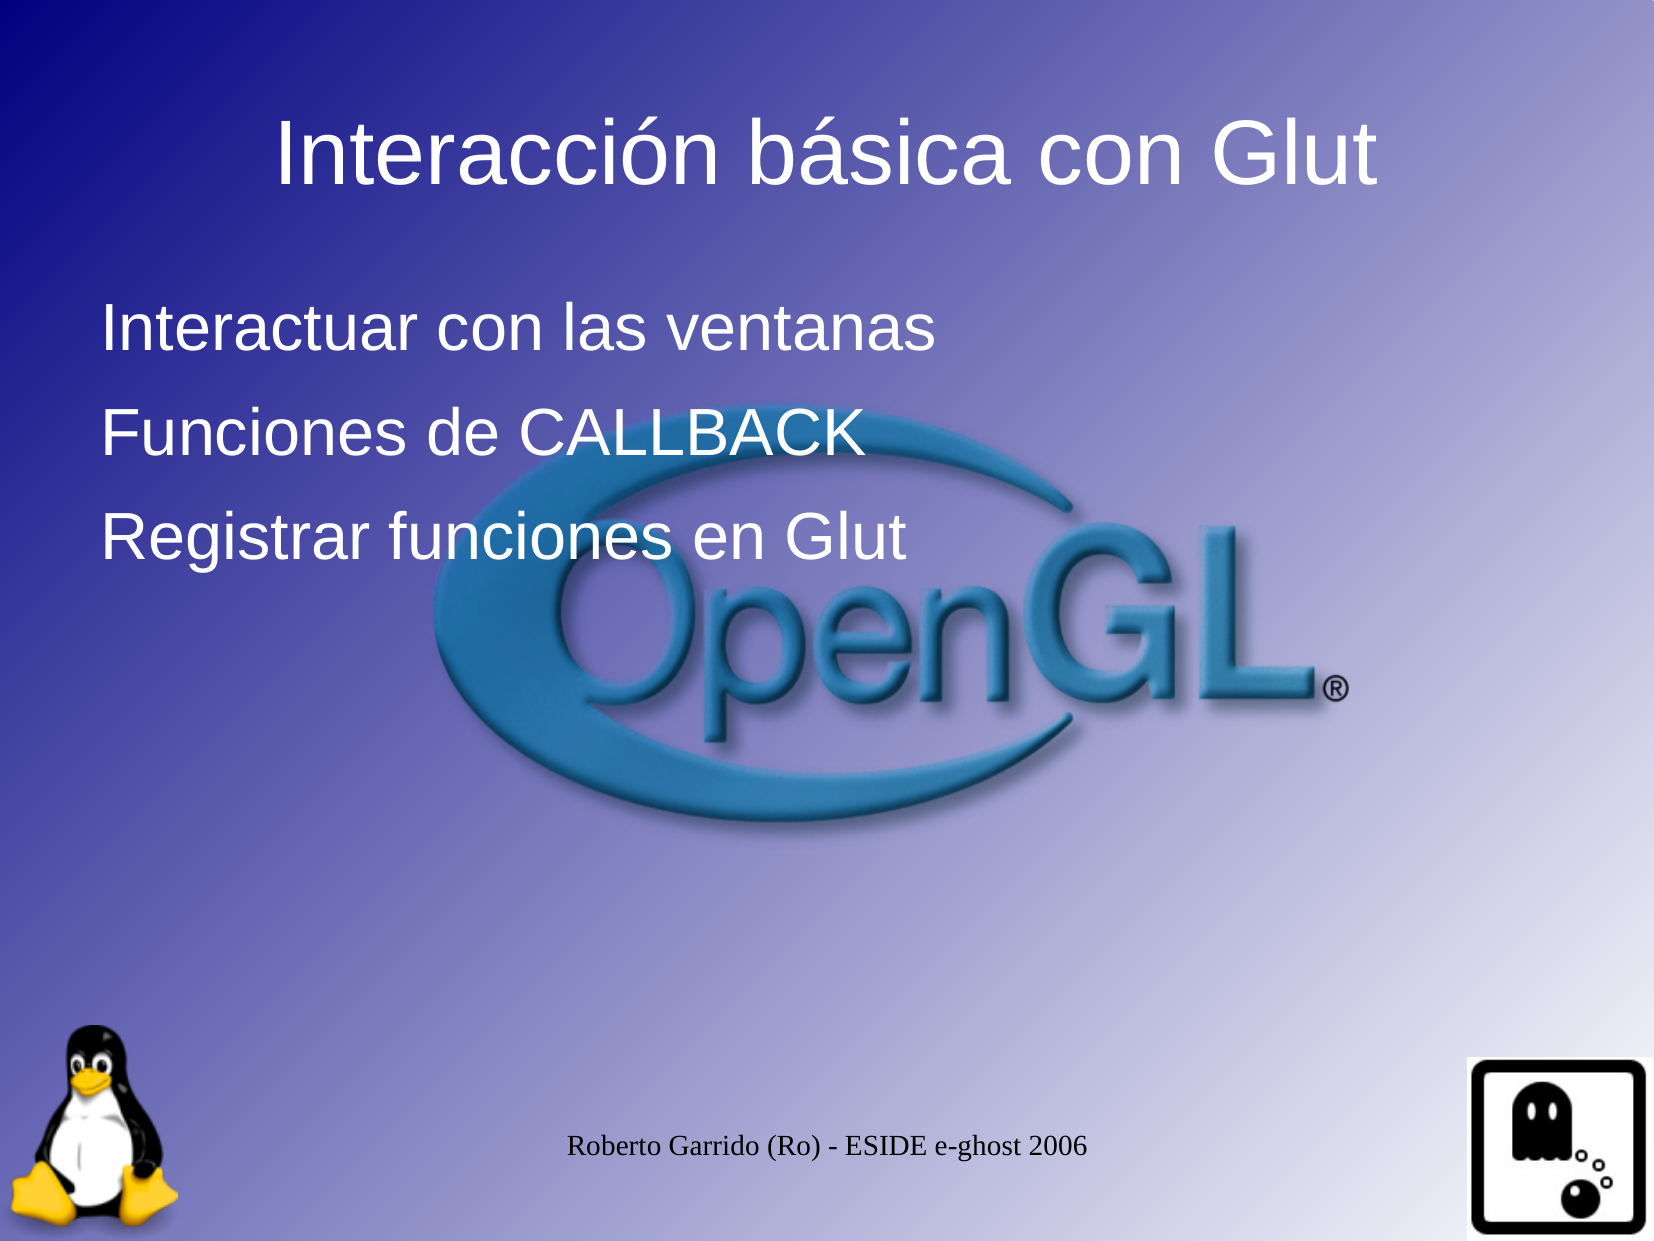

# Interacción básica con Glut
Interactuar con las ventanas
Funciones de CALLBACK
Registrar funciones en Glut
Roberto Garrido (Ro) - ESIDE e-ghost 2006